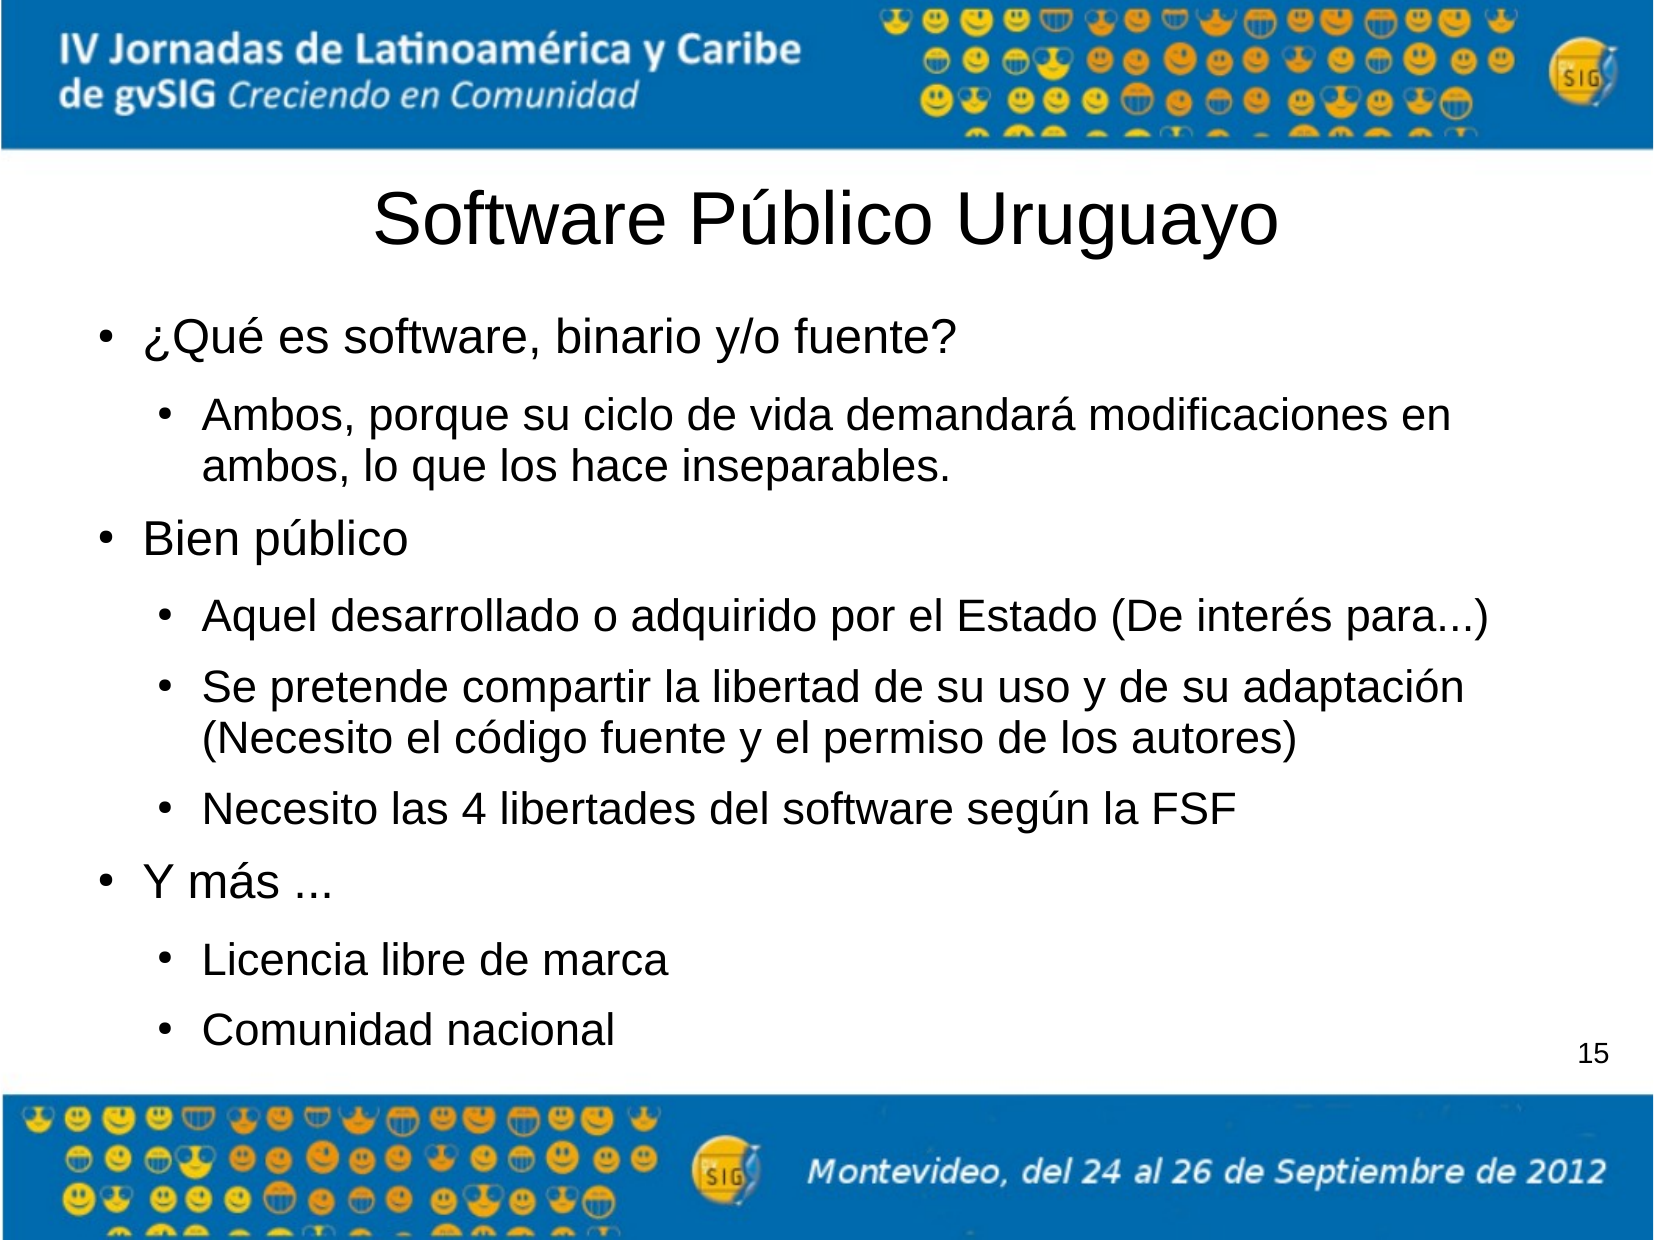

# Software Público Uruguayo
¿Qué es software, binario y/o fuente?
Ambos, porque su ciclo de vida demandará modificaciones en ambos, lo que los hace inseparables.
Bien público
Aquel desarrollado o adquirido por el Estado (De interés para...)
Se pretende compartir la libertad de su uso y de su adaptación (Necesito el código fuente y el permiso de los autores)
Necesito las 4 libertades del software según la FSF
Y más ...
Licencia libre de marca
Comunidad nacional
15